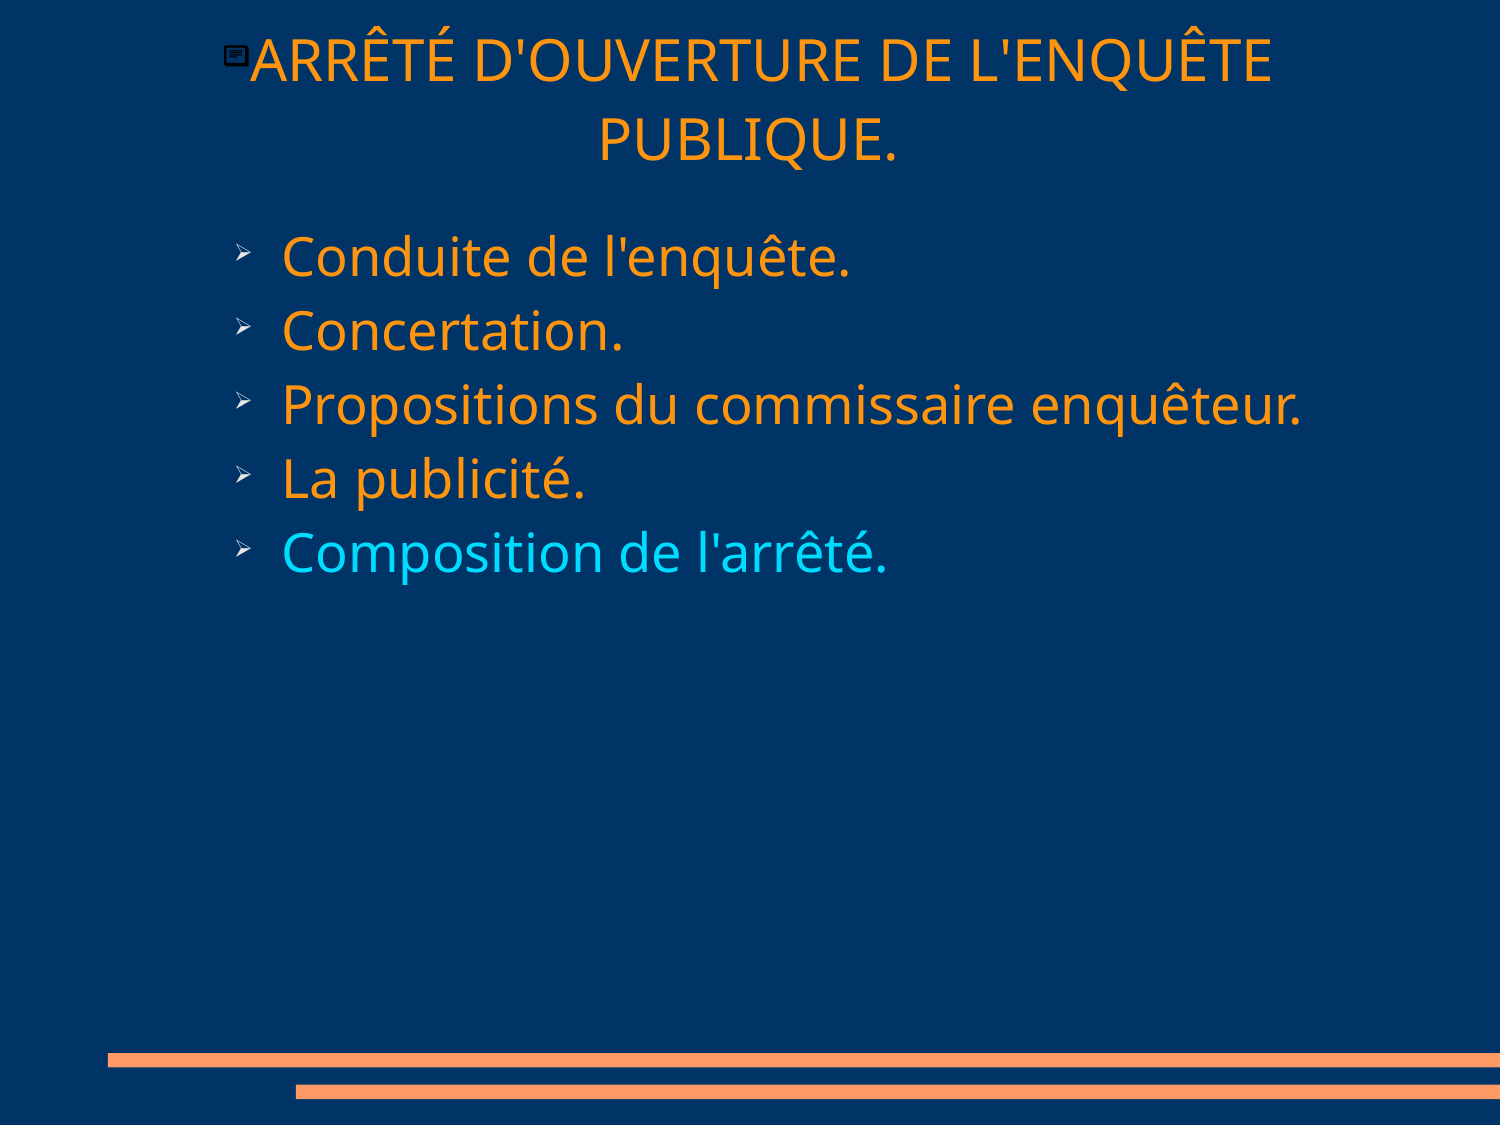

# ARRÊTÉ D'OUVERTURE DE L'ENQUÊTE PUBLIQUE.
Conduite de l'enquête.
Concertation.
Propositions du commissaire enquêteur.
La publicité.
Composition de l'arrêté.